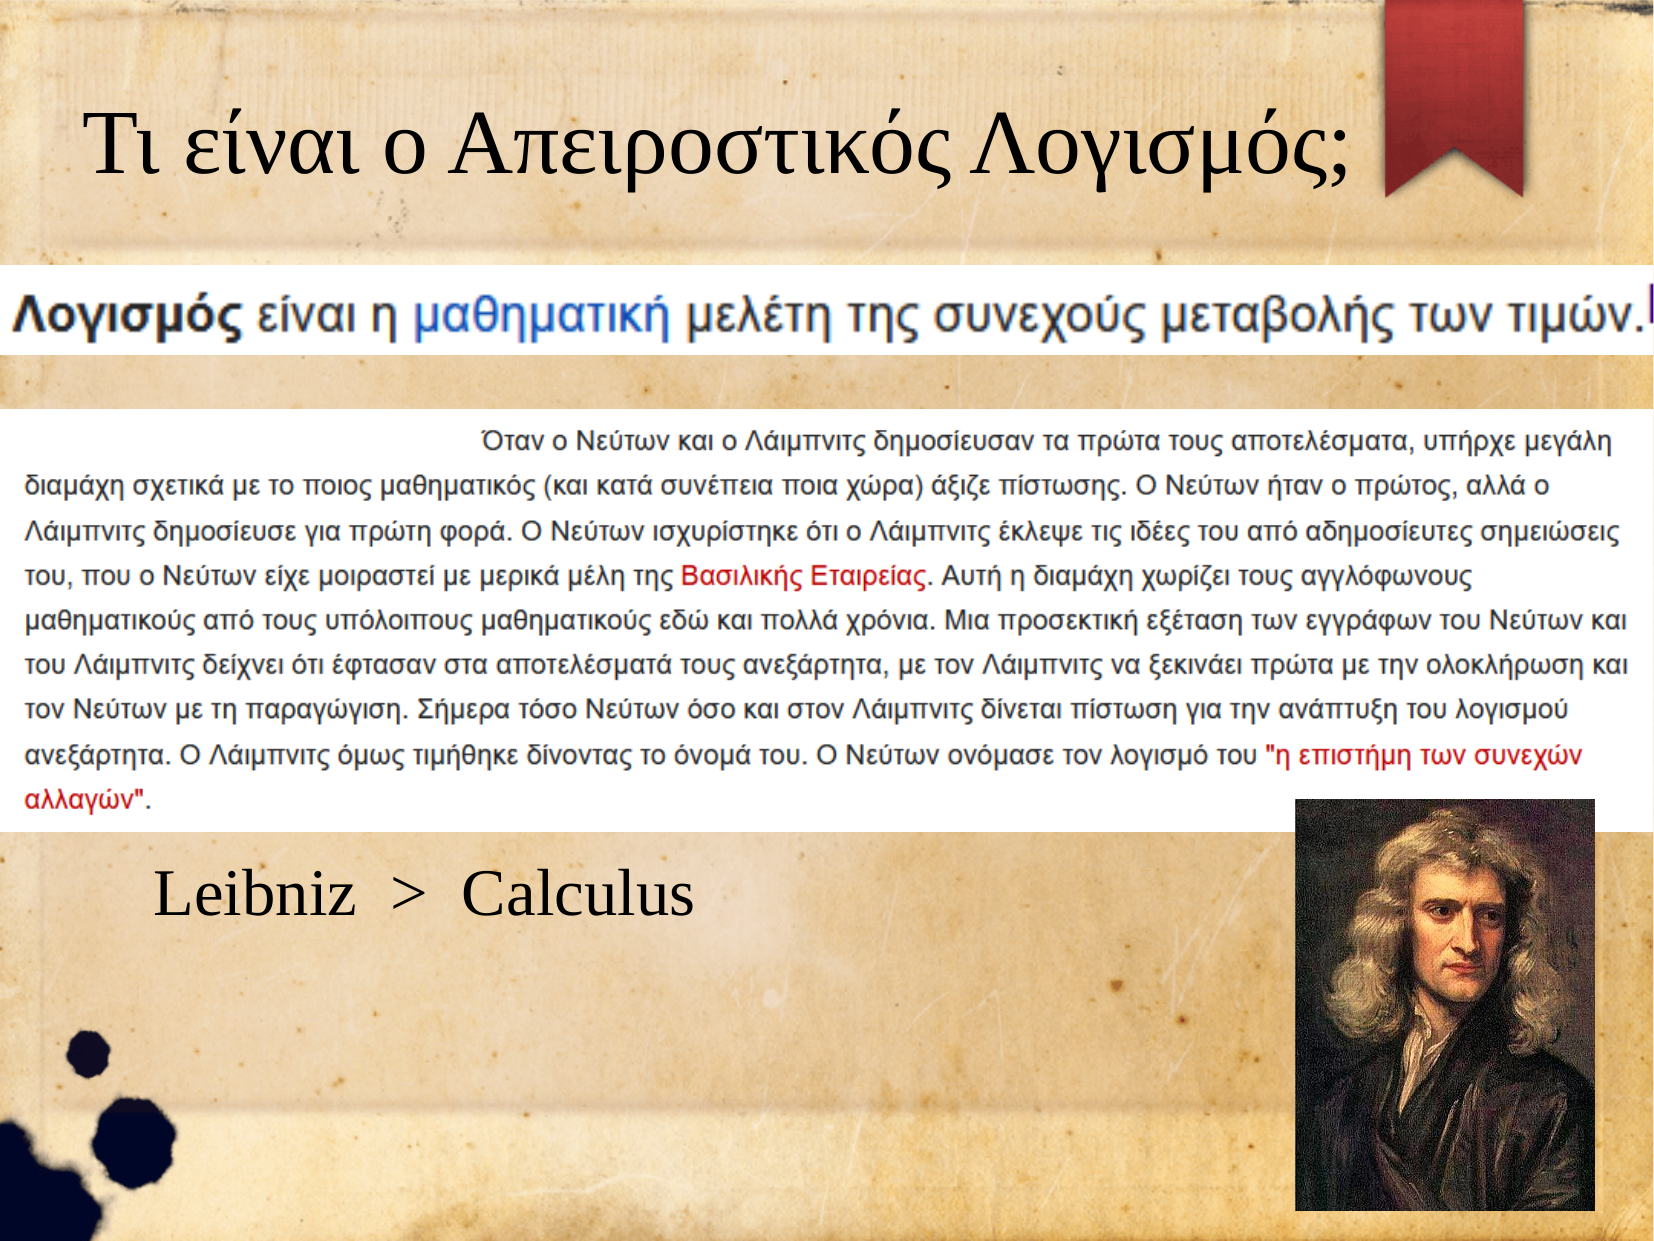

# Τι είναι ο Απειροστικός Λογισμός;
Leibniz > Calculus